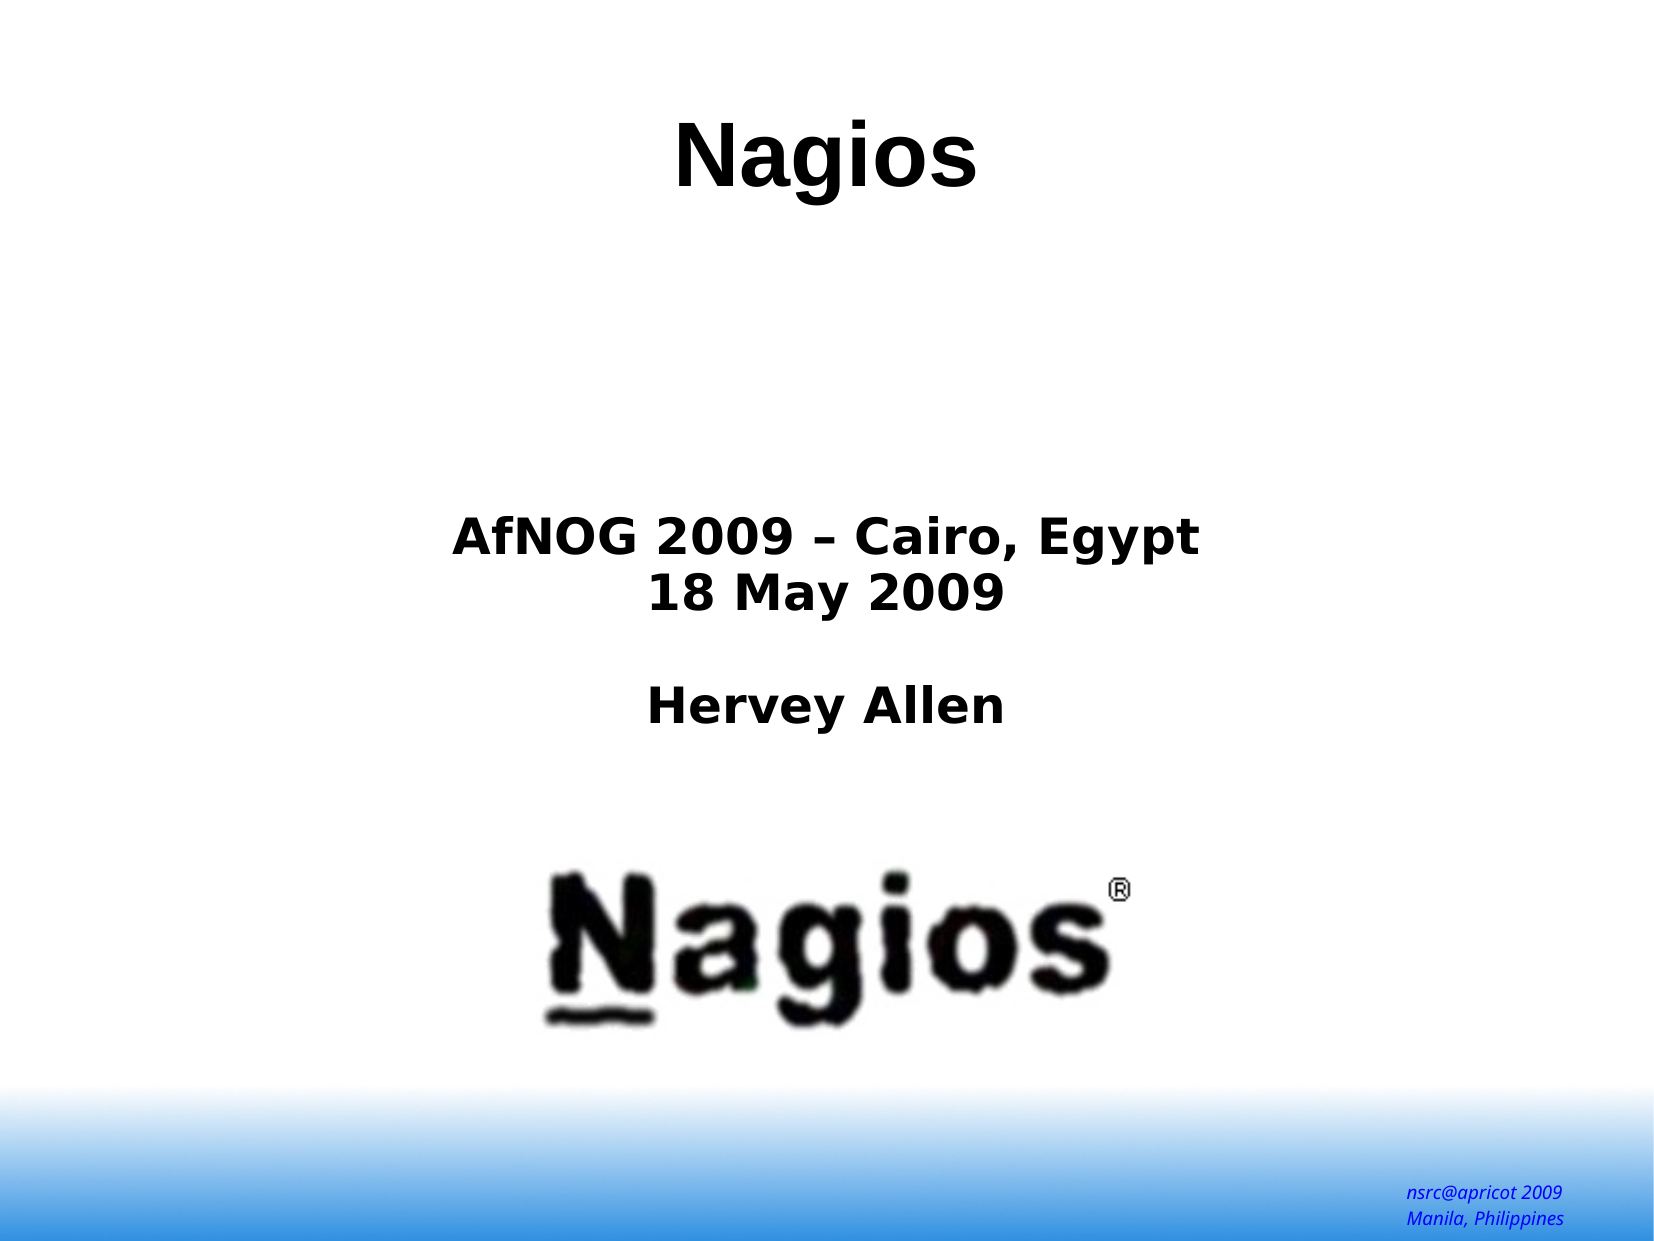

# Nagios
AfNOG 2009 – Cairo, Egypt
18 May 2009
Hervey Allen